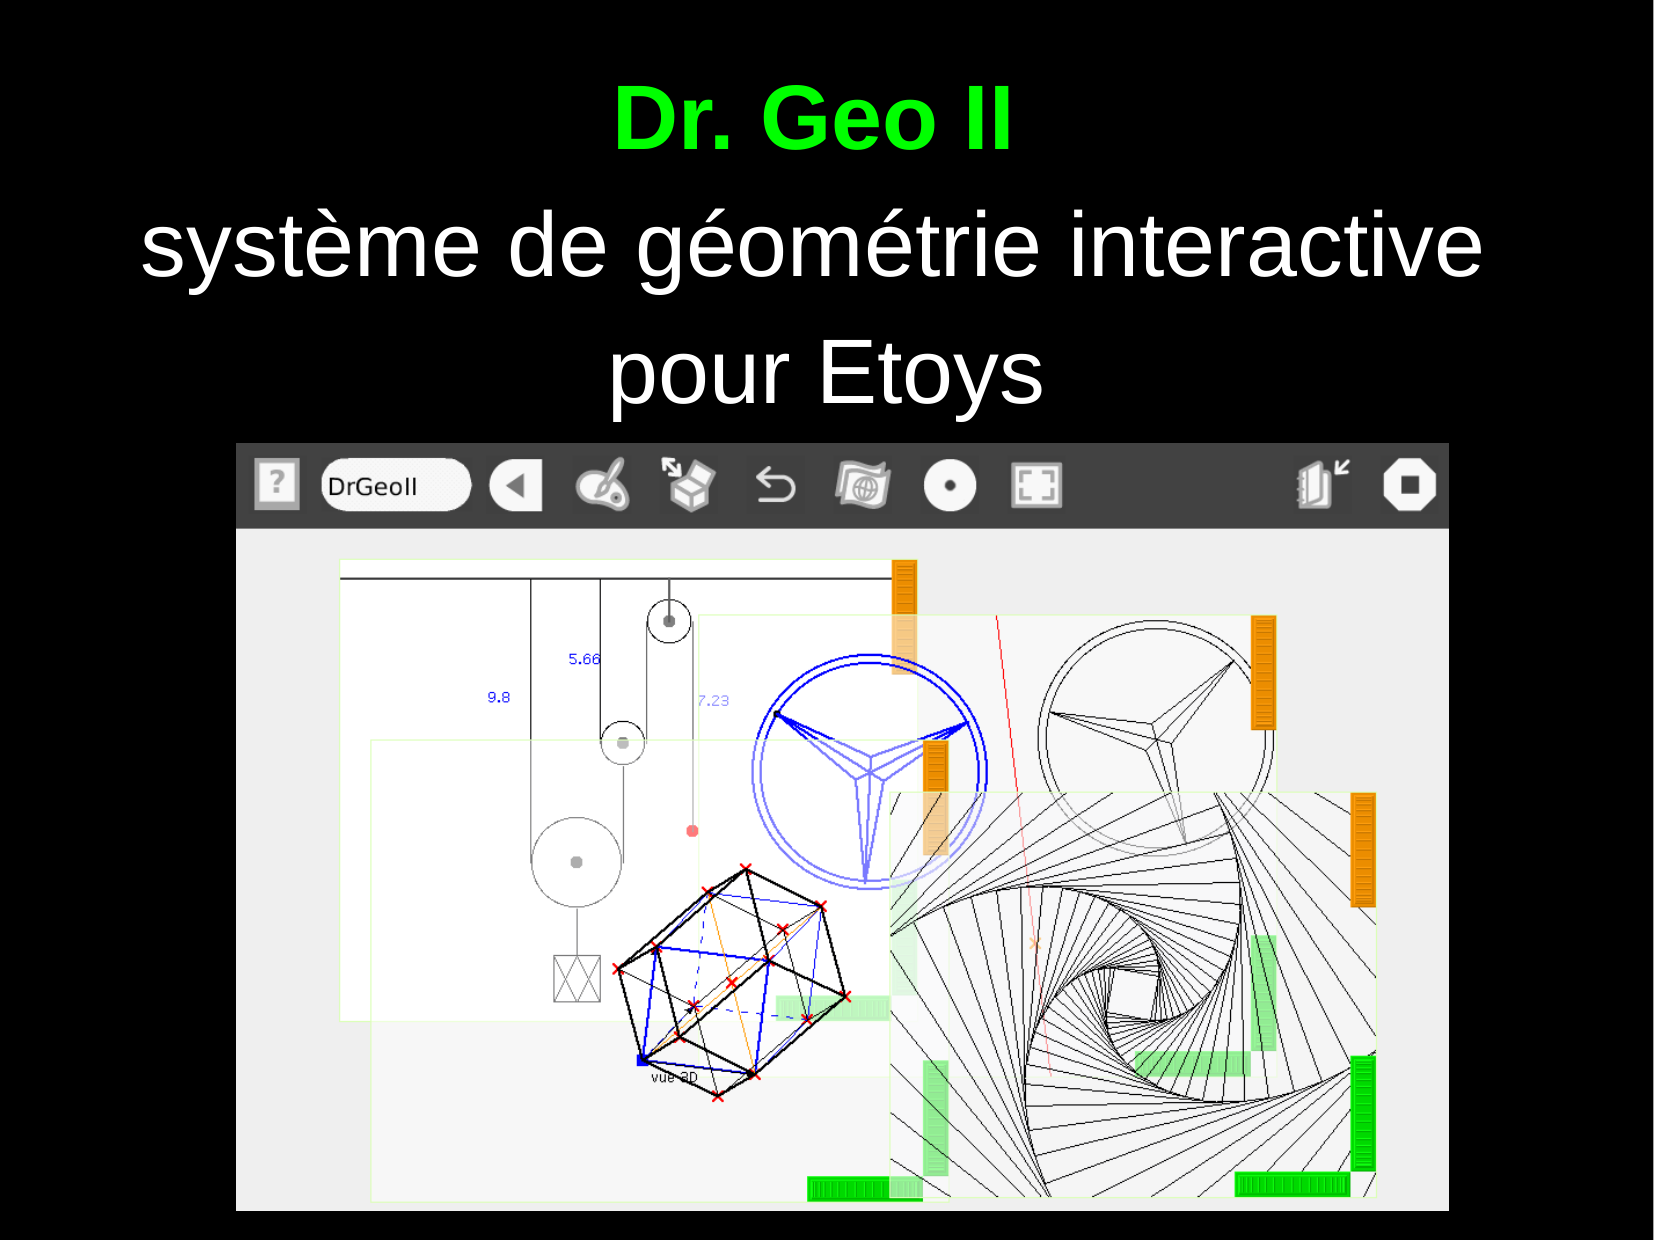

Dr. Geo II
système de géométrie interactive
pour Etoys